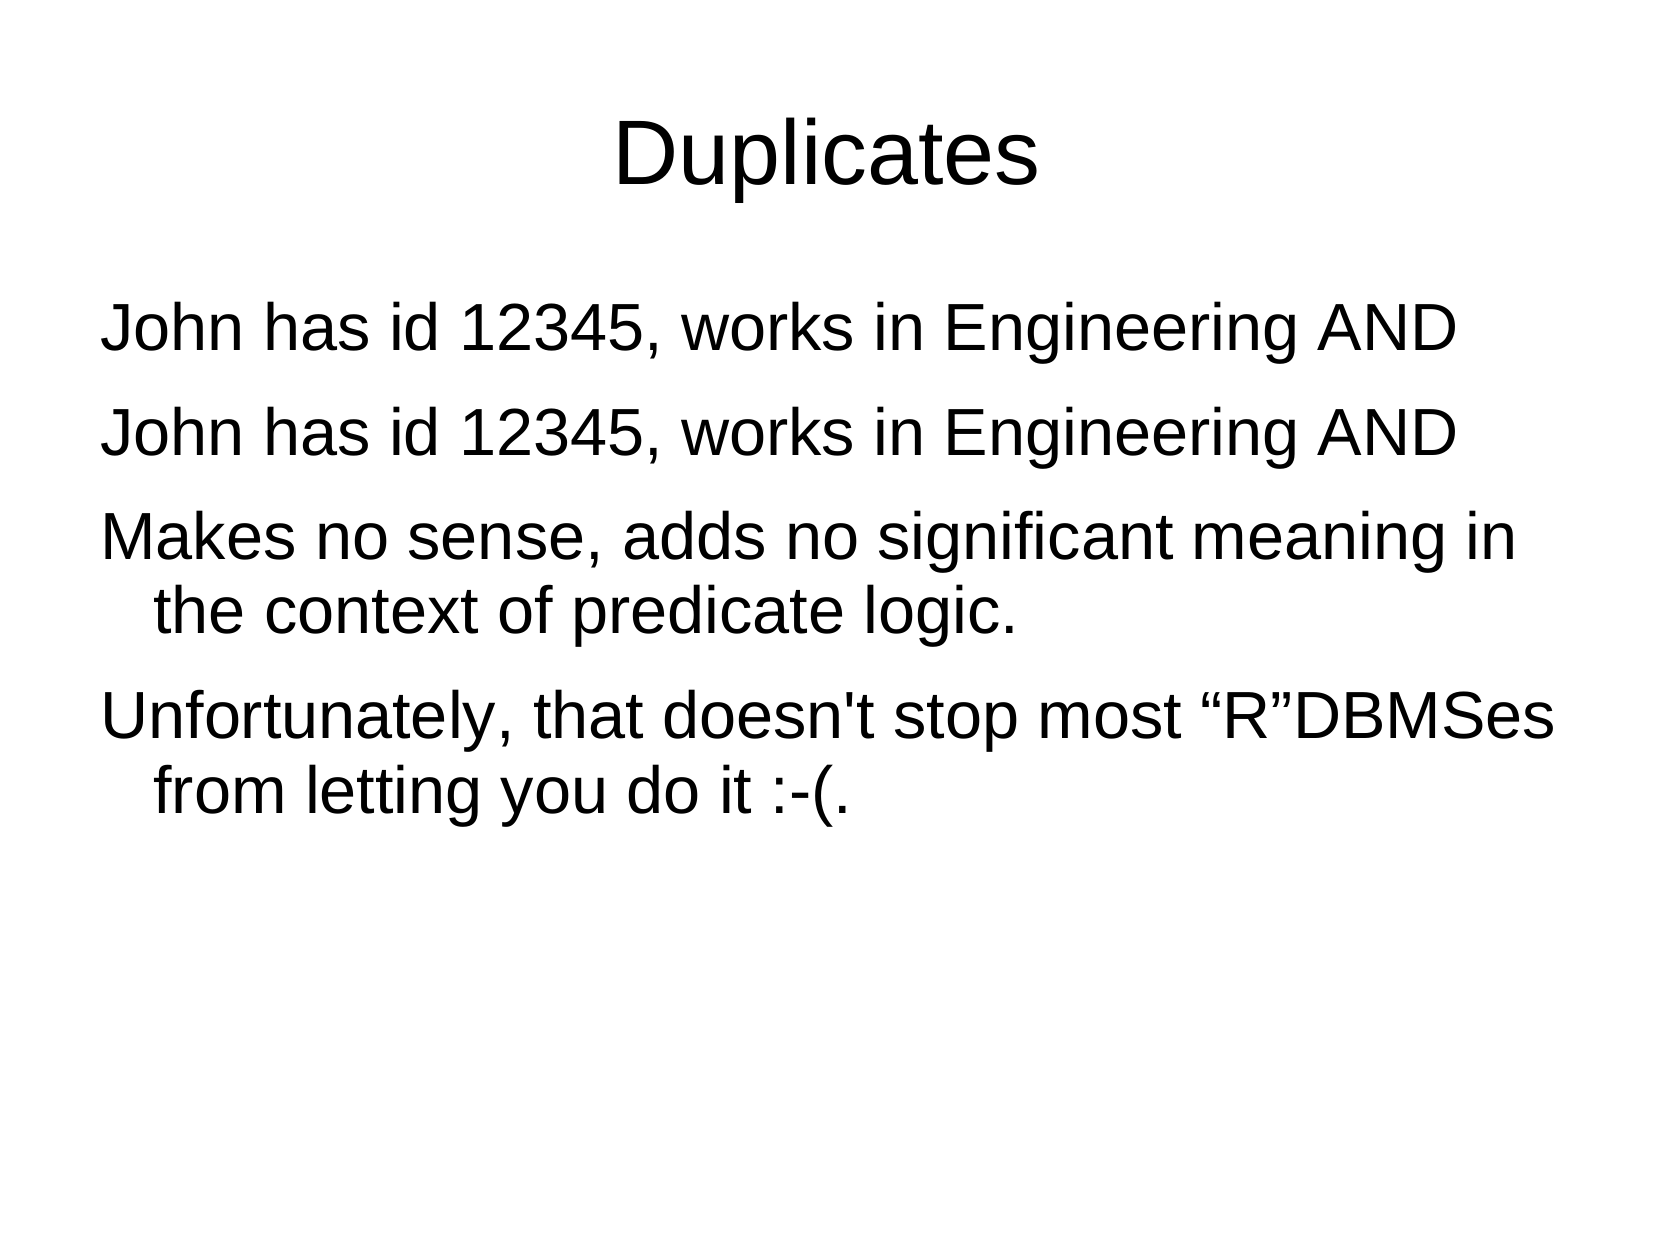

# Duplicates
John has id 12345, works in Engineering AND
John has id 12345, works in Engineering AND
Makes no sense, adds no significant meaning in the context of predicate logic.
Unfortunately, that doesn't stop most “R”DBMSes from letting you do it :-(.